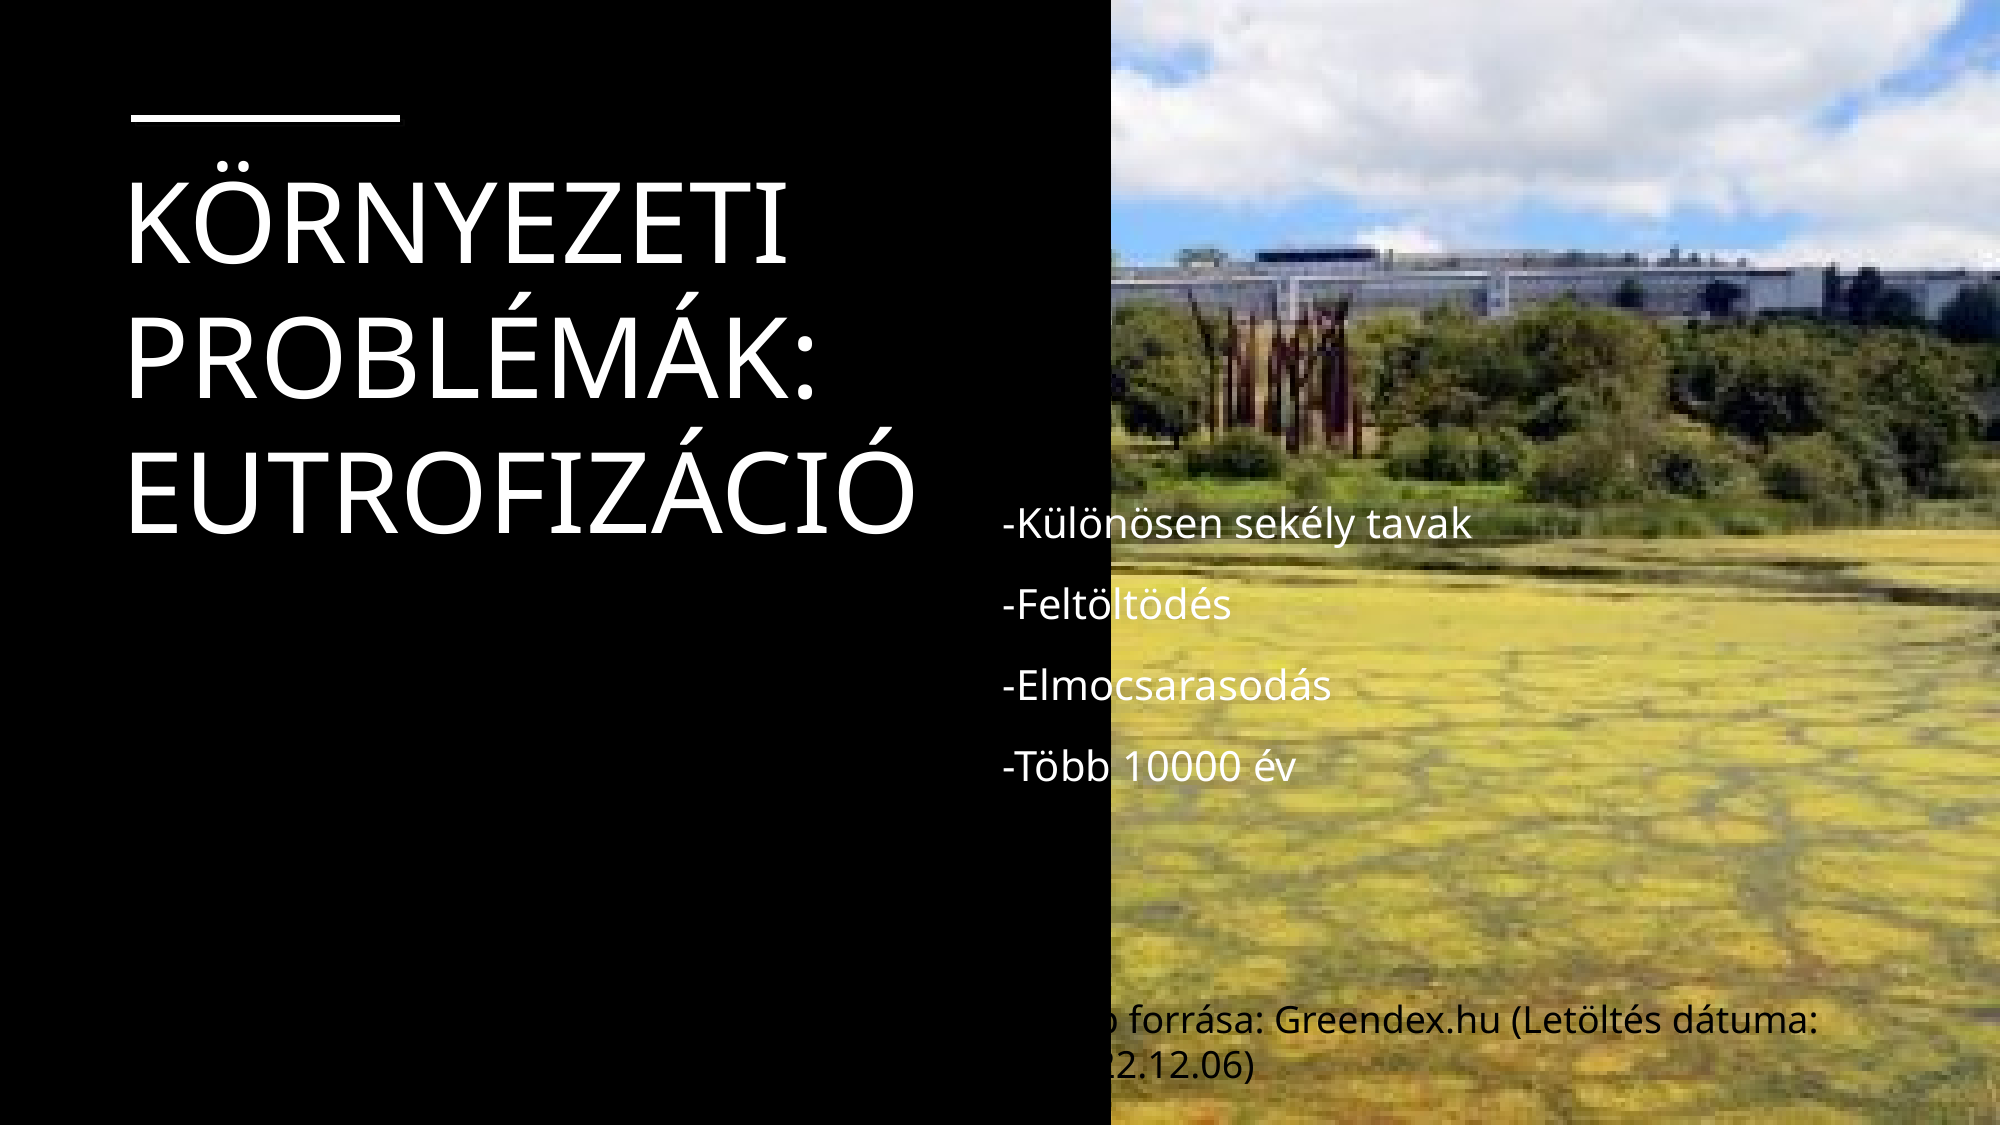

# Környezeti problémák: Eutrofizáció
-Különösen sekély tavak
-Feltöltödés
-Elmocsarasodás
-Több 10000 év
Kép forrása: Greendex.hu (Letöltés dátuma: 2022.12.06)